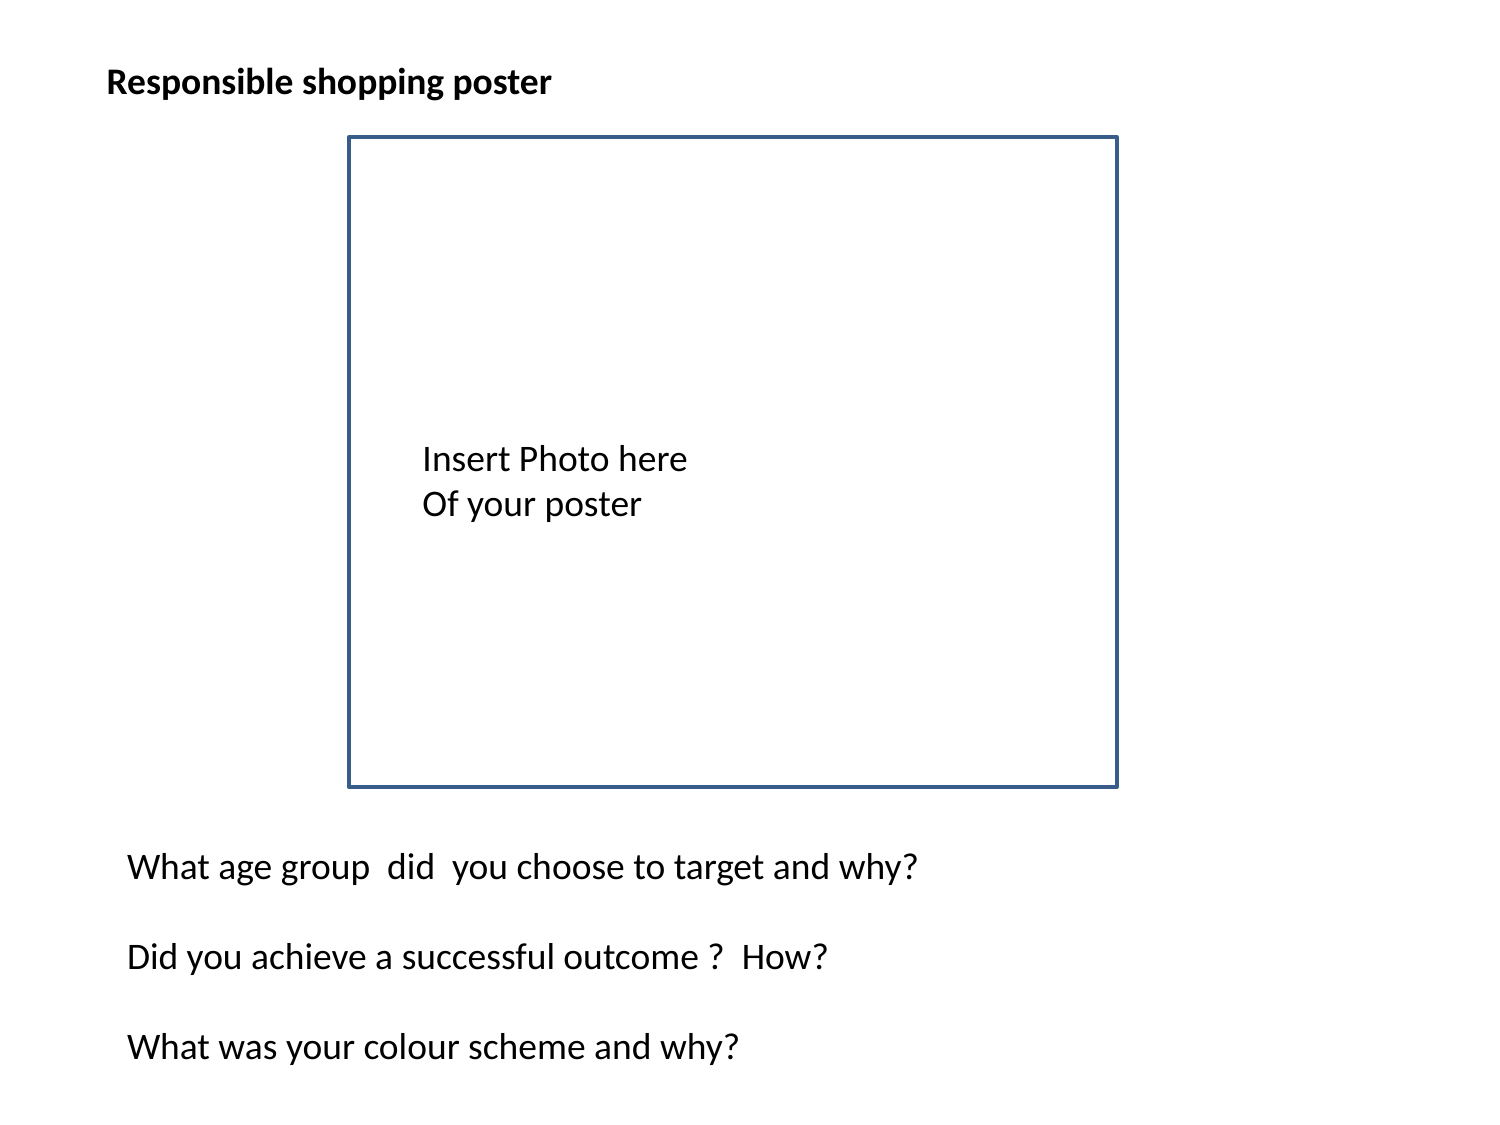

Responsible shopping poster
Insert Photo here
Of your poster
What age group did you choose to target and why?
Did you achieve a successful outcome ? How?
What was your colour scheme and why?